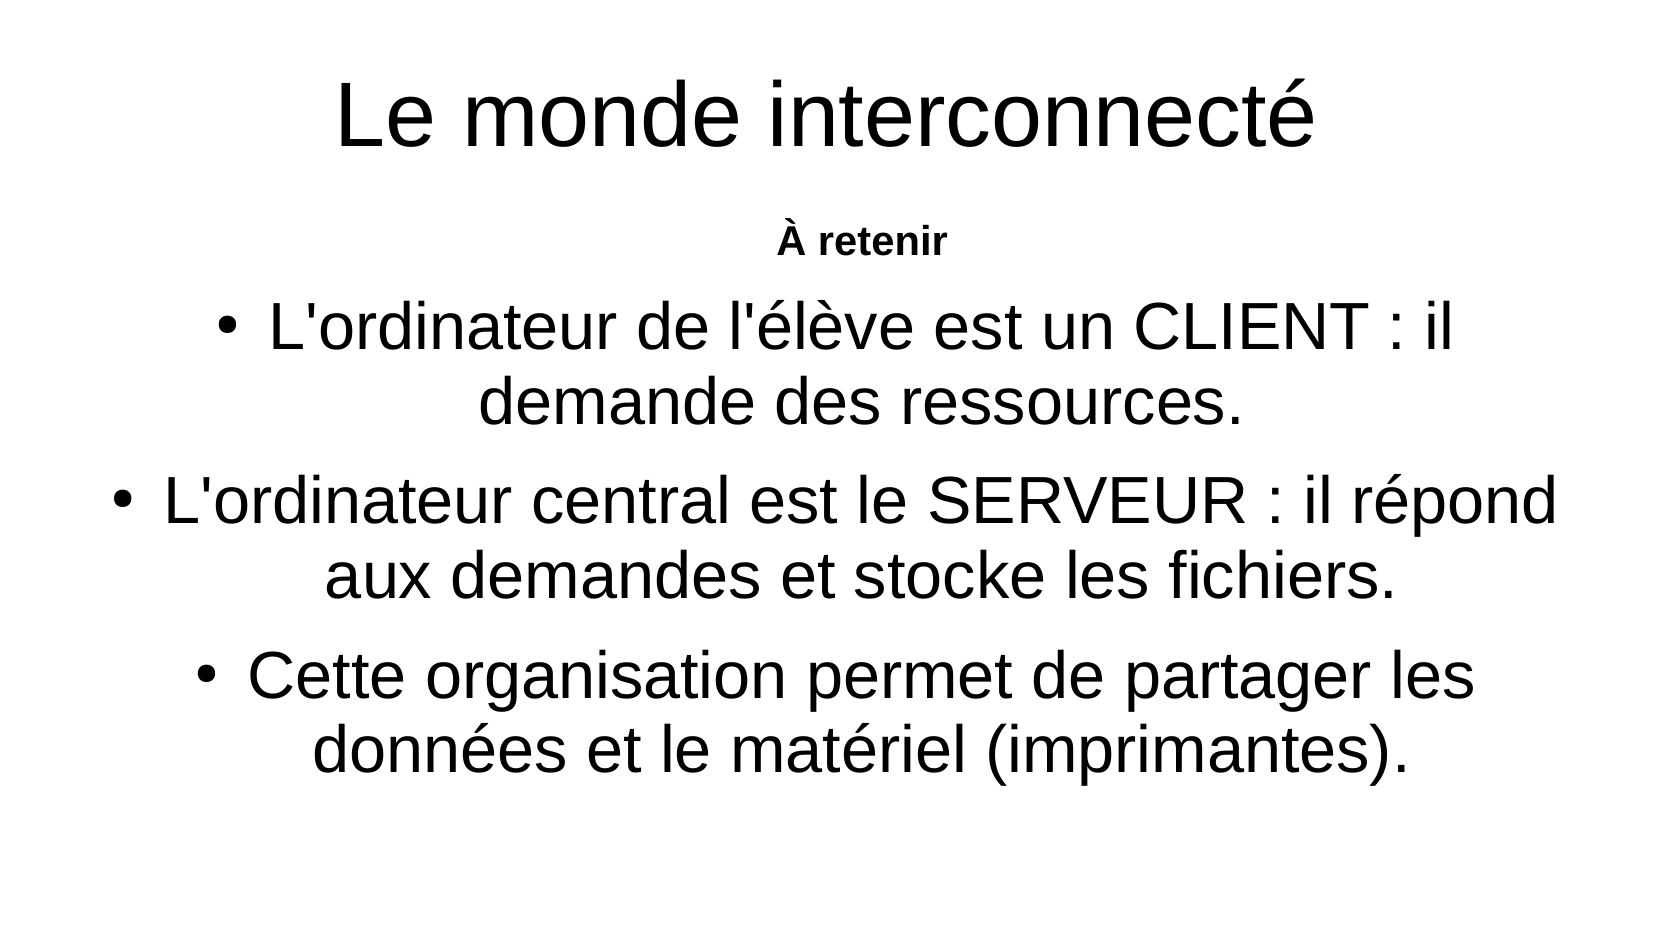

# Le monde interconnecté
À retenir
L'ordinateur de l'élève est un CLIENT : il demande des ressources.
L'ordinateur central est le SERVEUR : il répond aux demandes et stocke les fichiers.
Cette organisation permet de partager les données et le matériel (imprimantes).